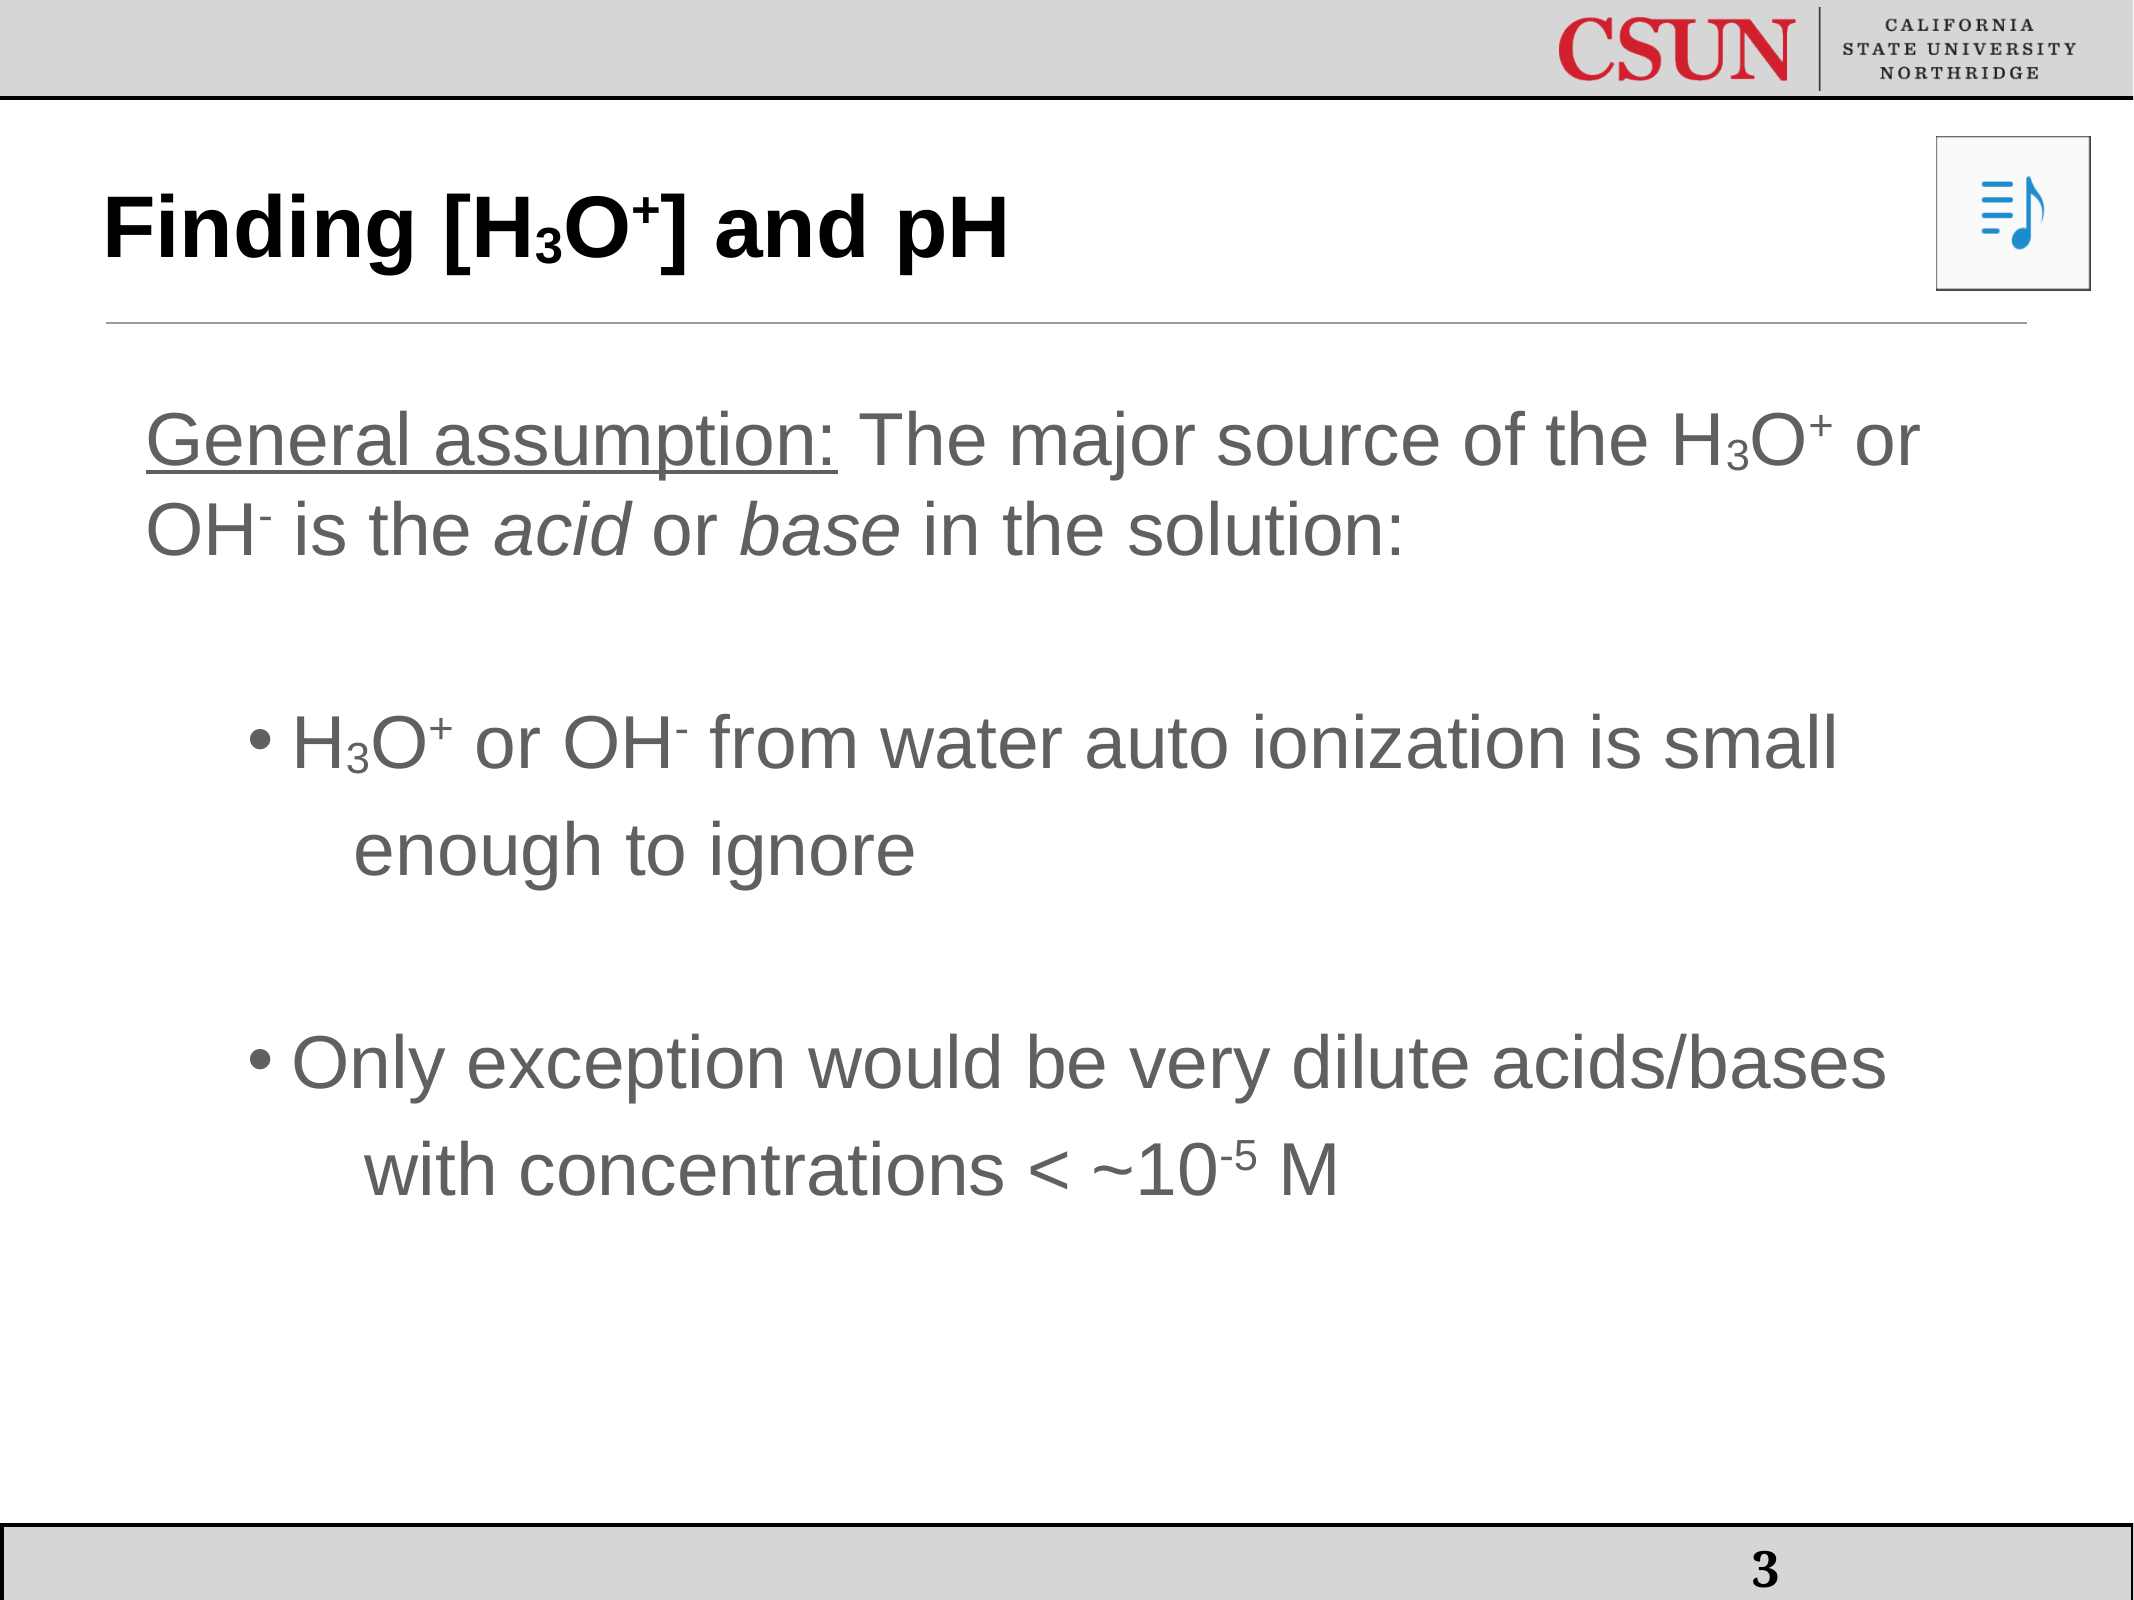

# Finding [H3O+] and pH
General assumption: The major source of the H3O+ or OH- is the acid or base in the solution:
H3O+ or OH- from water auto ionization is small
 enough to ignore
Only exception would be very dilute acids/bases
with concentrations < ~10-5 M
3